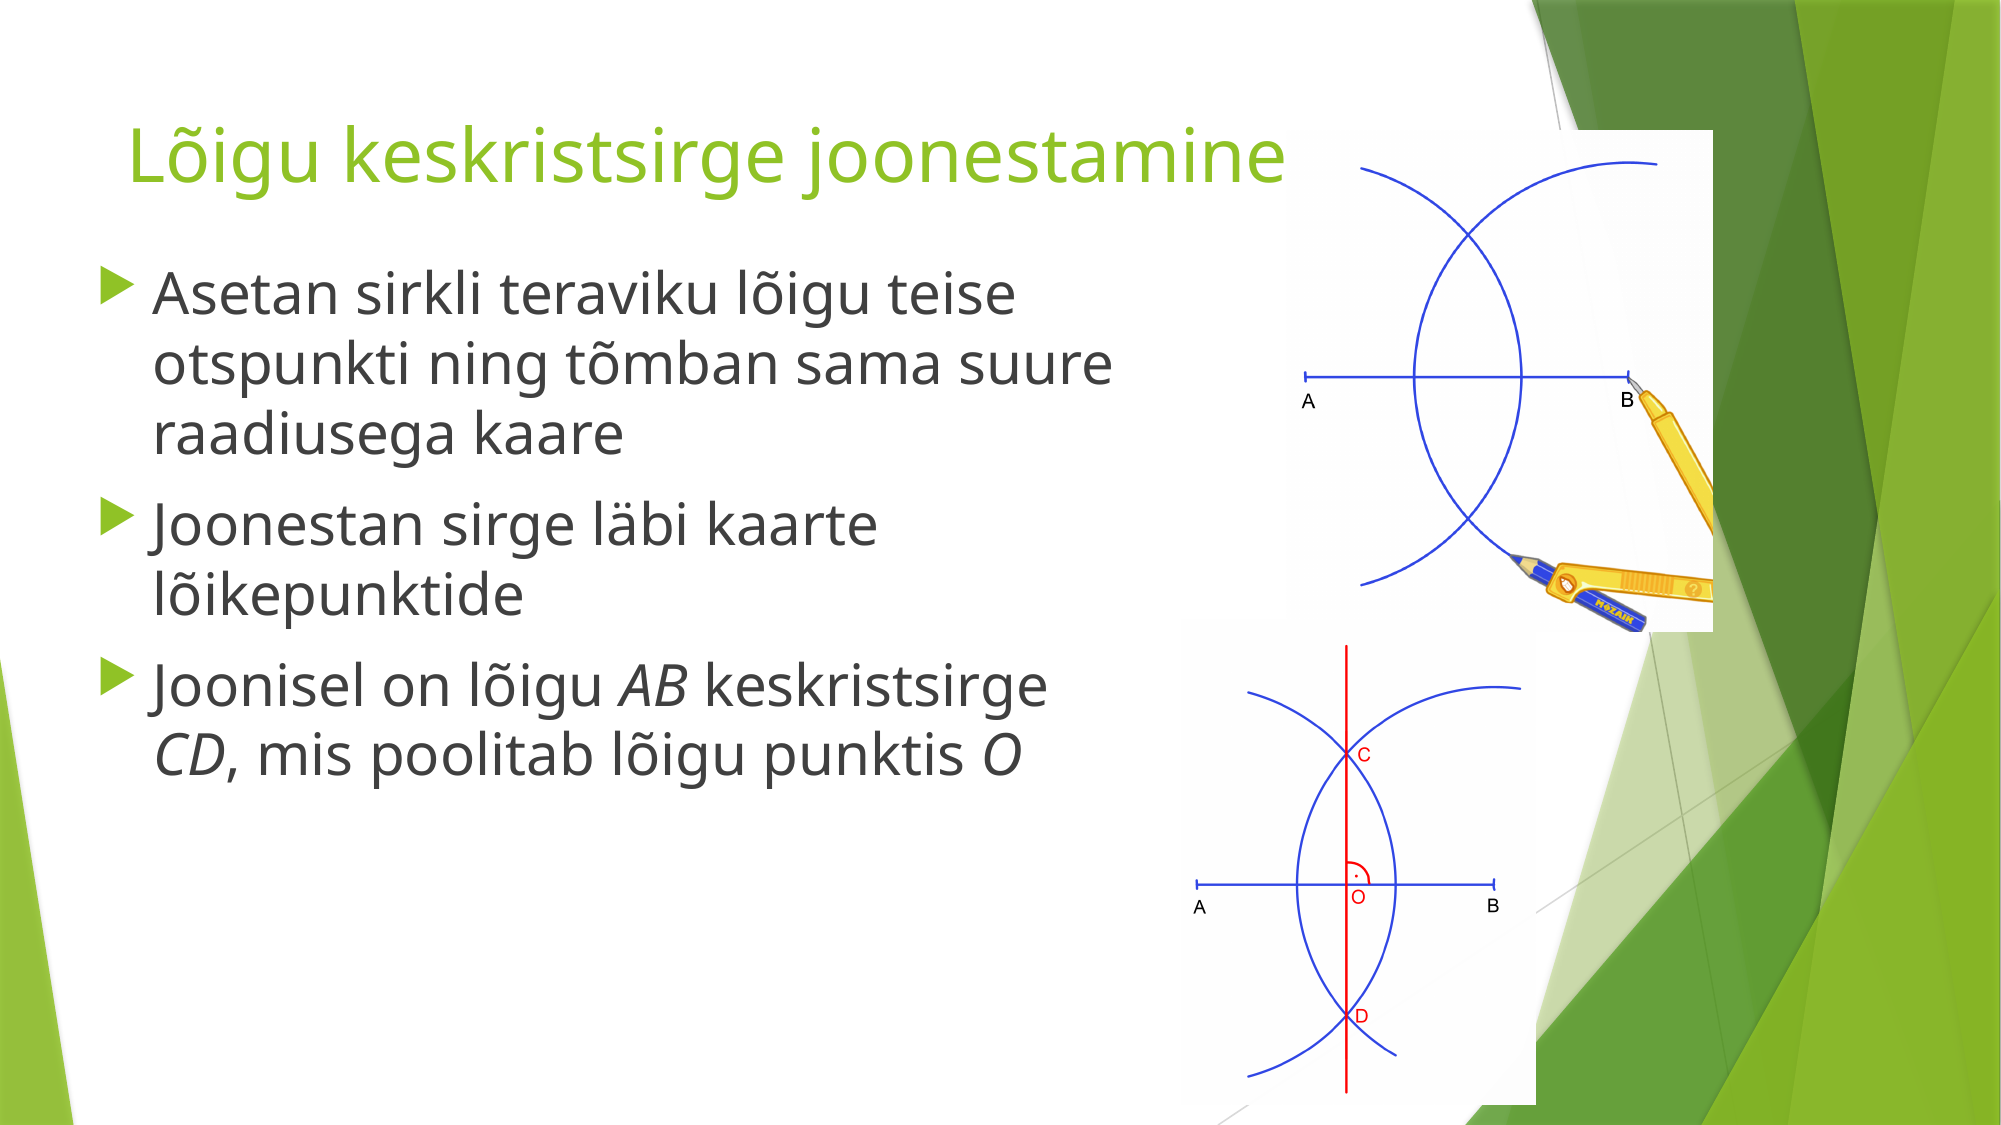

# Lõigu keskristsirge joonestamine
Asetan sirkli teraviku lõigu teise otspunkti ning tõmban sama suure raadiusega kaare
Joonestan sirge läbi kaarte lõikepunktide
Joonisel on lõigu AB keskristsirge CD, mis poolitab lõigu punktis O